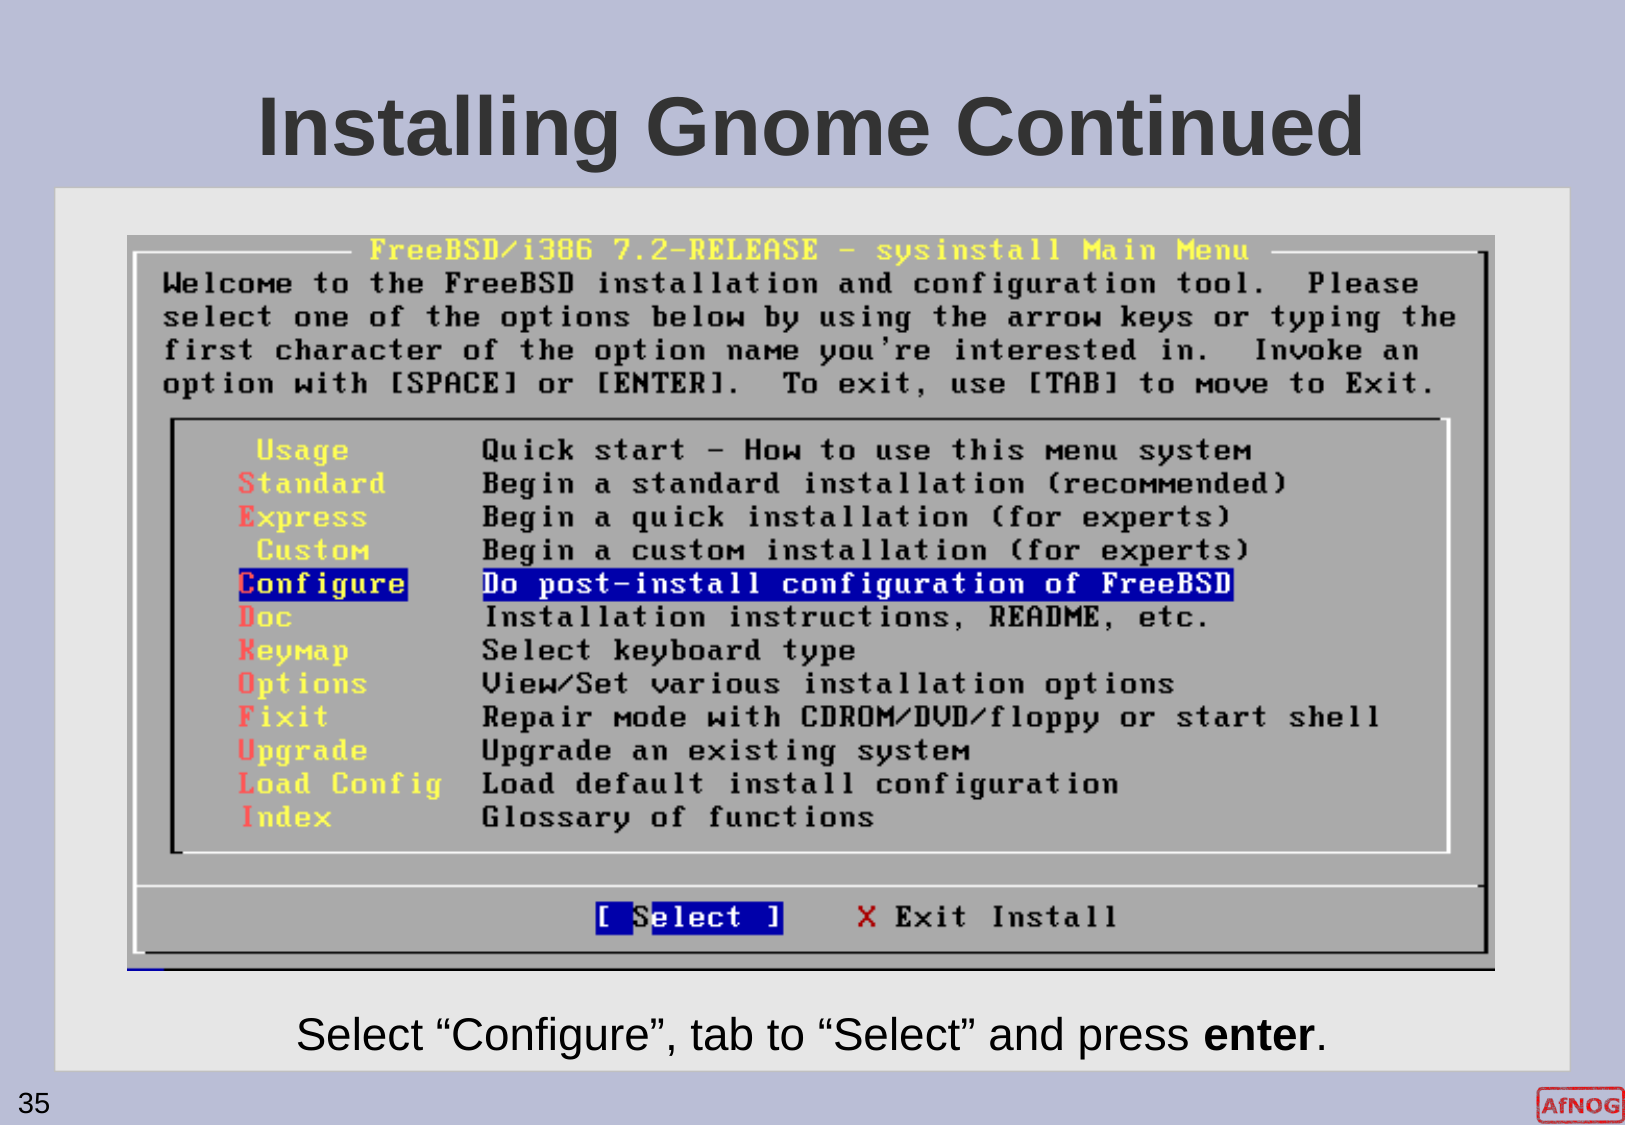

# Installing Gnome Continued
Select “Configure”, tab to “Select” and press enter.